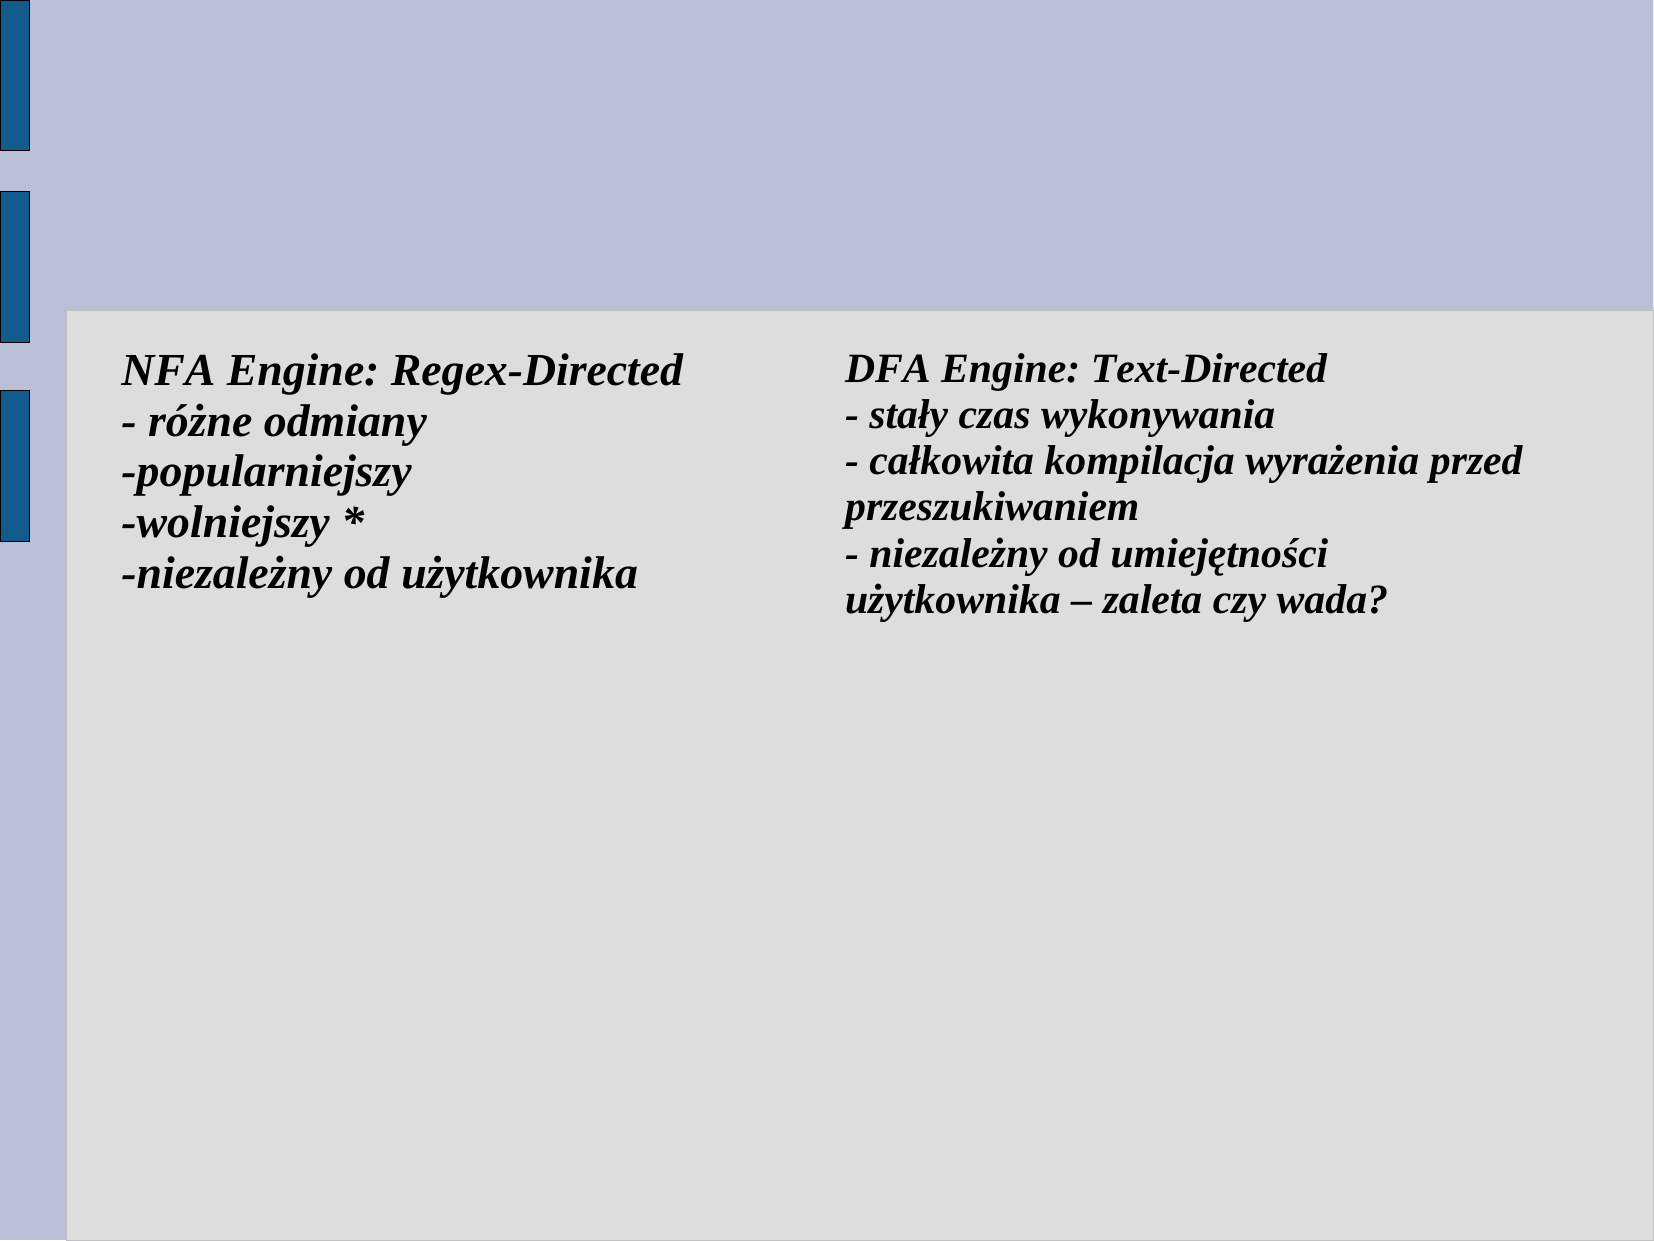

#
NFA Engine: Regex-Directed
- różne odmiany
-popularniejszy
-wolniejszy *
-niezależny od użytkownika
DFA Engine: Text-Directed
- stały czas wykonywania
- całkowita kompilacja wyrażenia przed przeszukiwaniem
- niezależny od umiejętności użytkownika – zaleta czy wada?